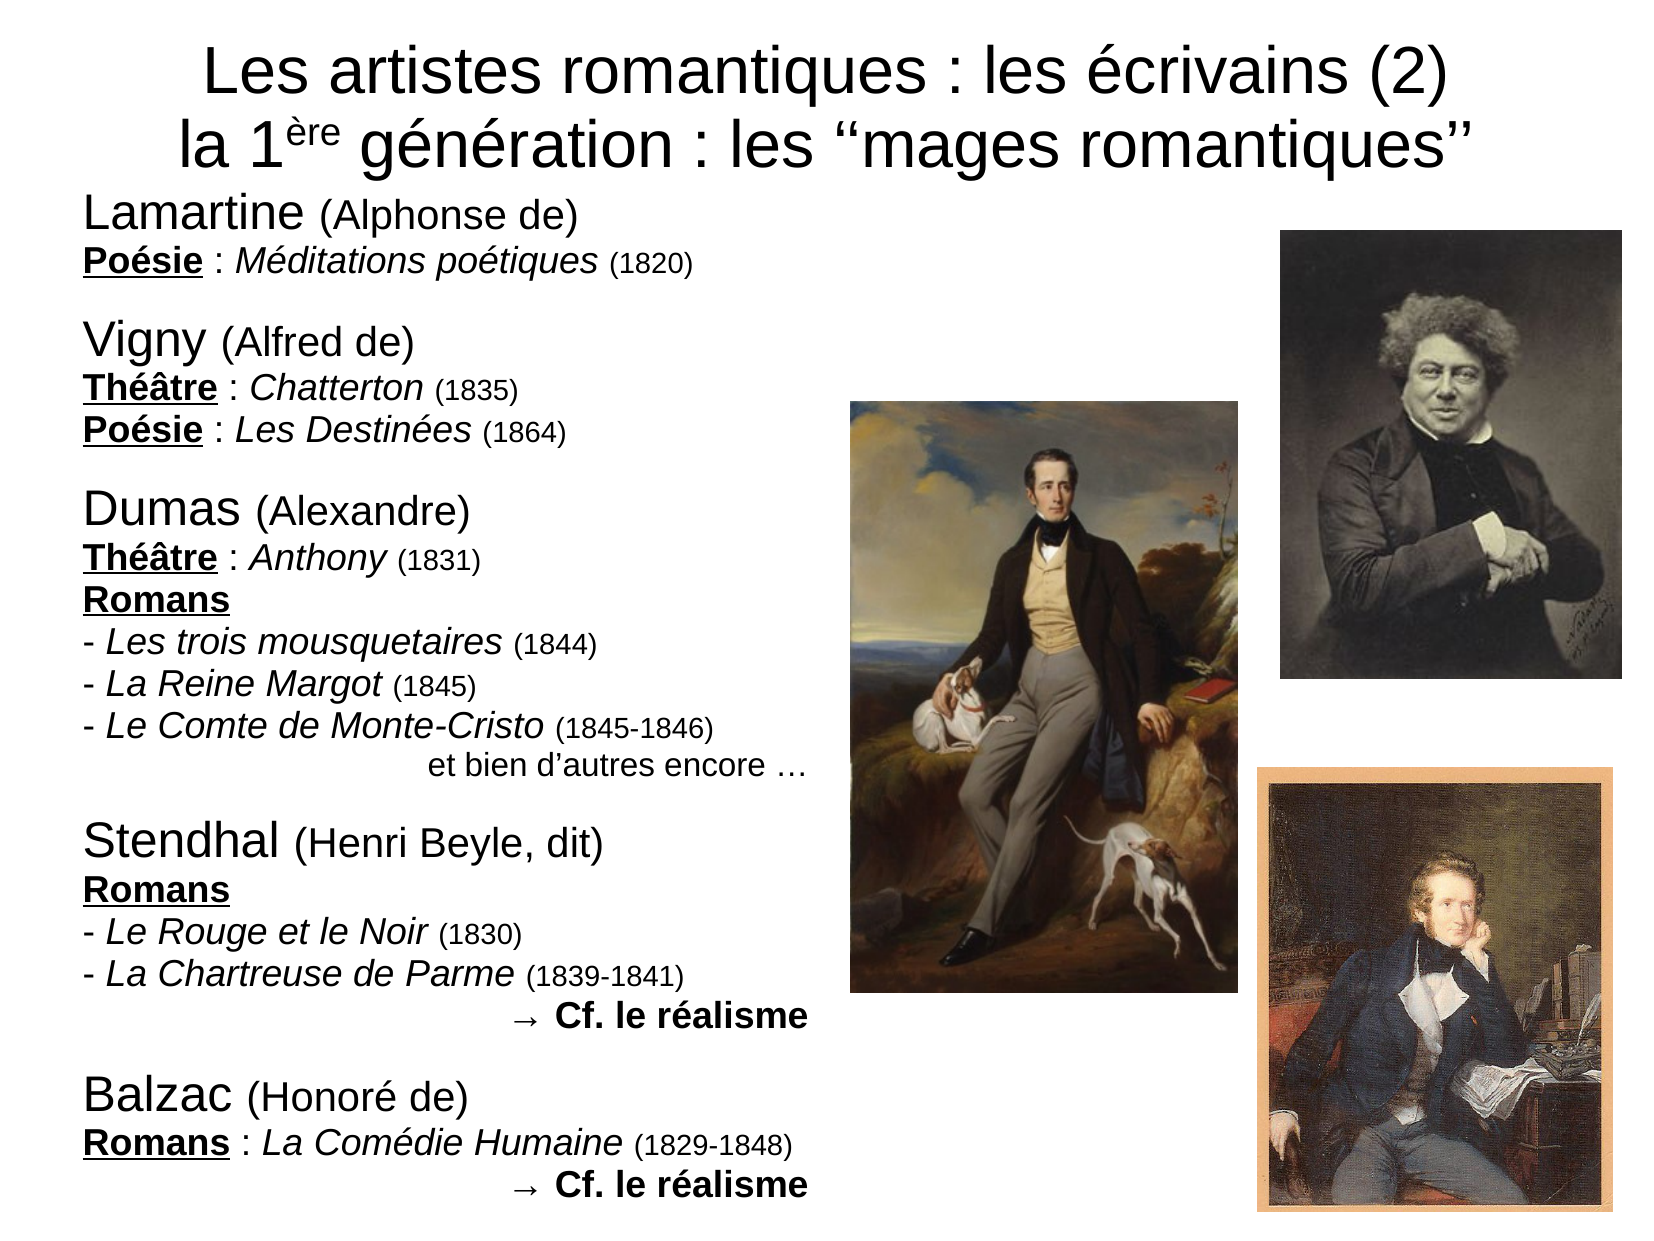

# Les artistes romantiques : les écrivains (2) la 1ère génération : les ‘‘mages romantiques’’
Lamartine (Alphonse de)
Poésie : Méditations poétiques (1820)
Vigny (Alfred de)
Théâtre : Chatterton (1835)
Poésie : Les Destinées (1864)
Dumas (Alexandre)
Théâtre : Anthony (1831)
Romans
- Les trois mousquetaires (1844)
- La Reine Margot (1845)
- Le Comte de Monte-Cristo (1845-1846)
et bien d’autres encore …
Stendhal (Henri Beyle, dit)
Romans
- Le Rouge et le Noir (1830)
- La Chartreuse de Parme (1839-1841)
→ Cf. le réalisme
Balzac (Honoré de)
Romans : La Comédie Humaine (1829-1848)
→ Cf. le réalisme